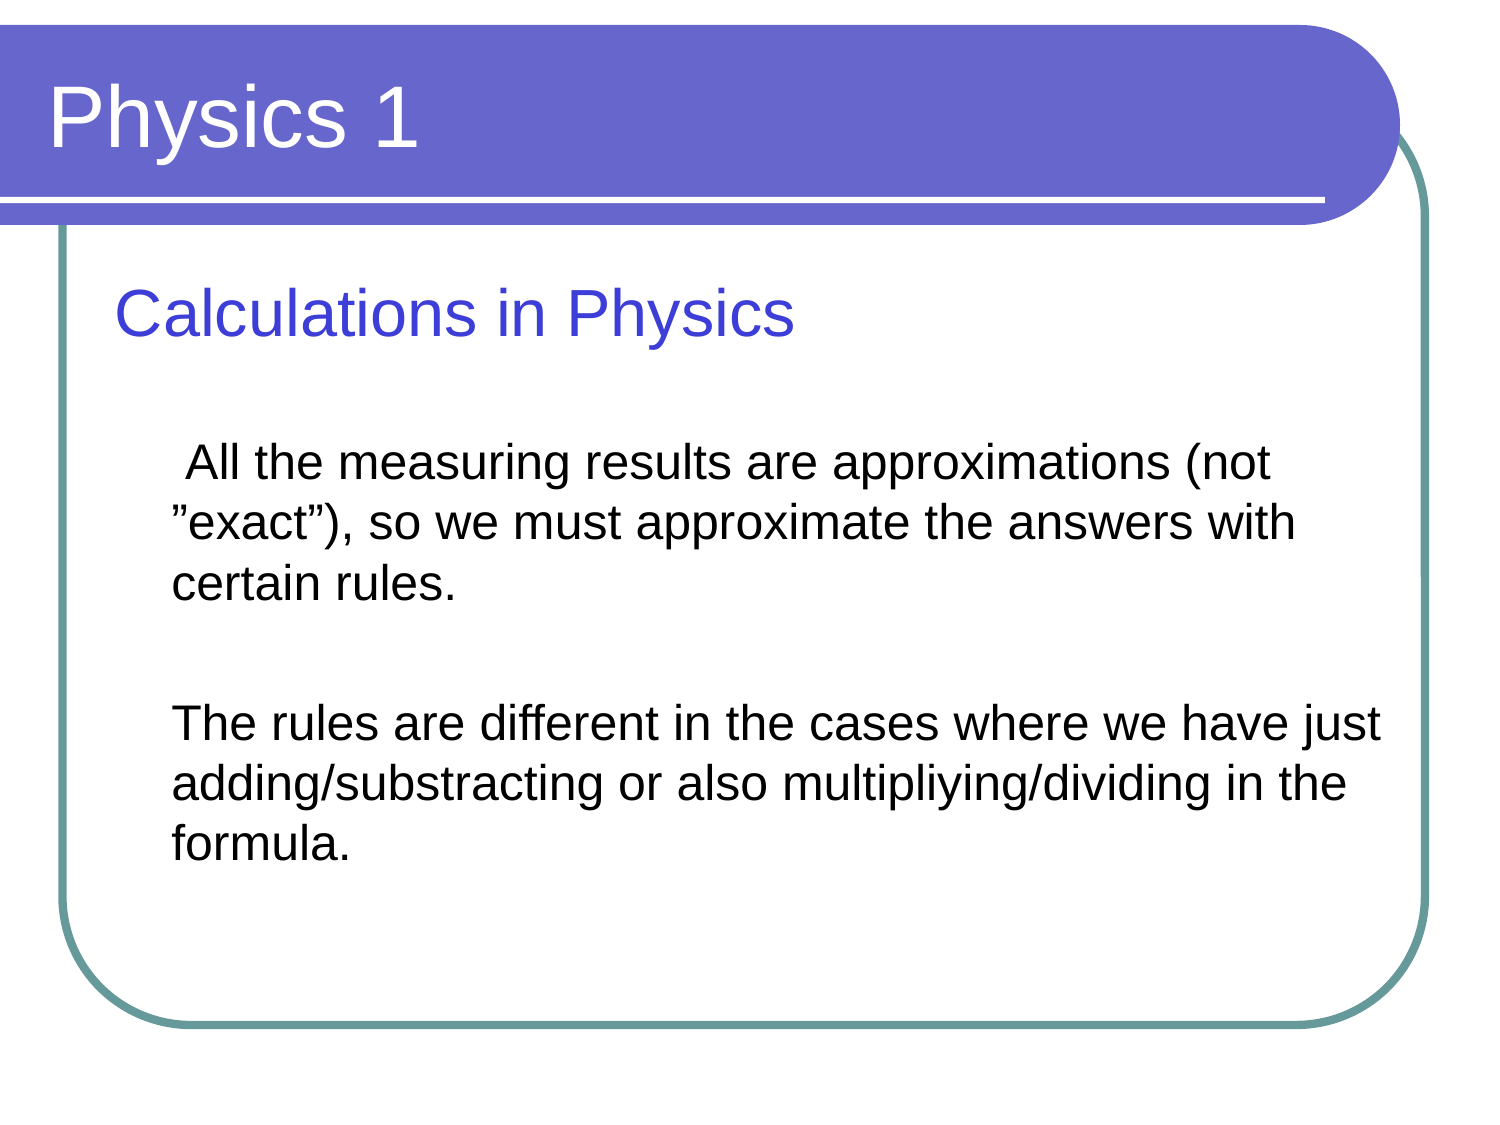

# Physics 1
Calculations in Physics
	 All the measuring results are approximations (not ”exact”), so we must approximate the answers with certain rules.
	The rules are different in the cases where we have just adding/substracting or also multipliying/dividing in the formula.